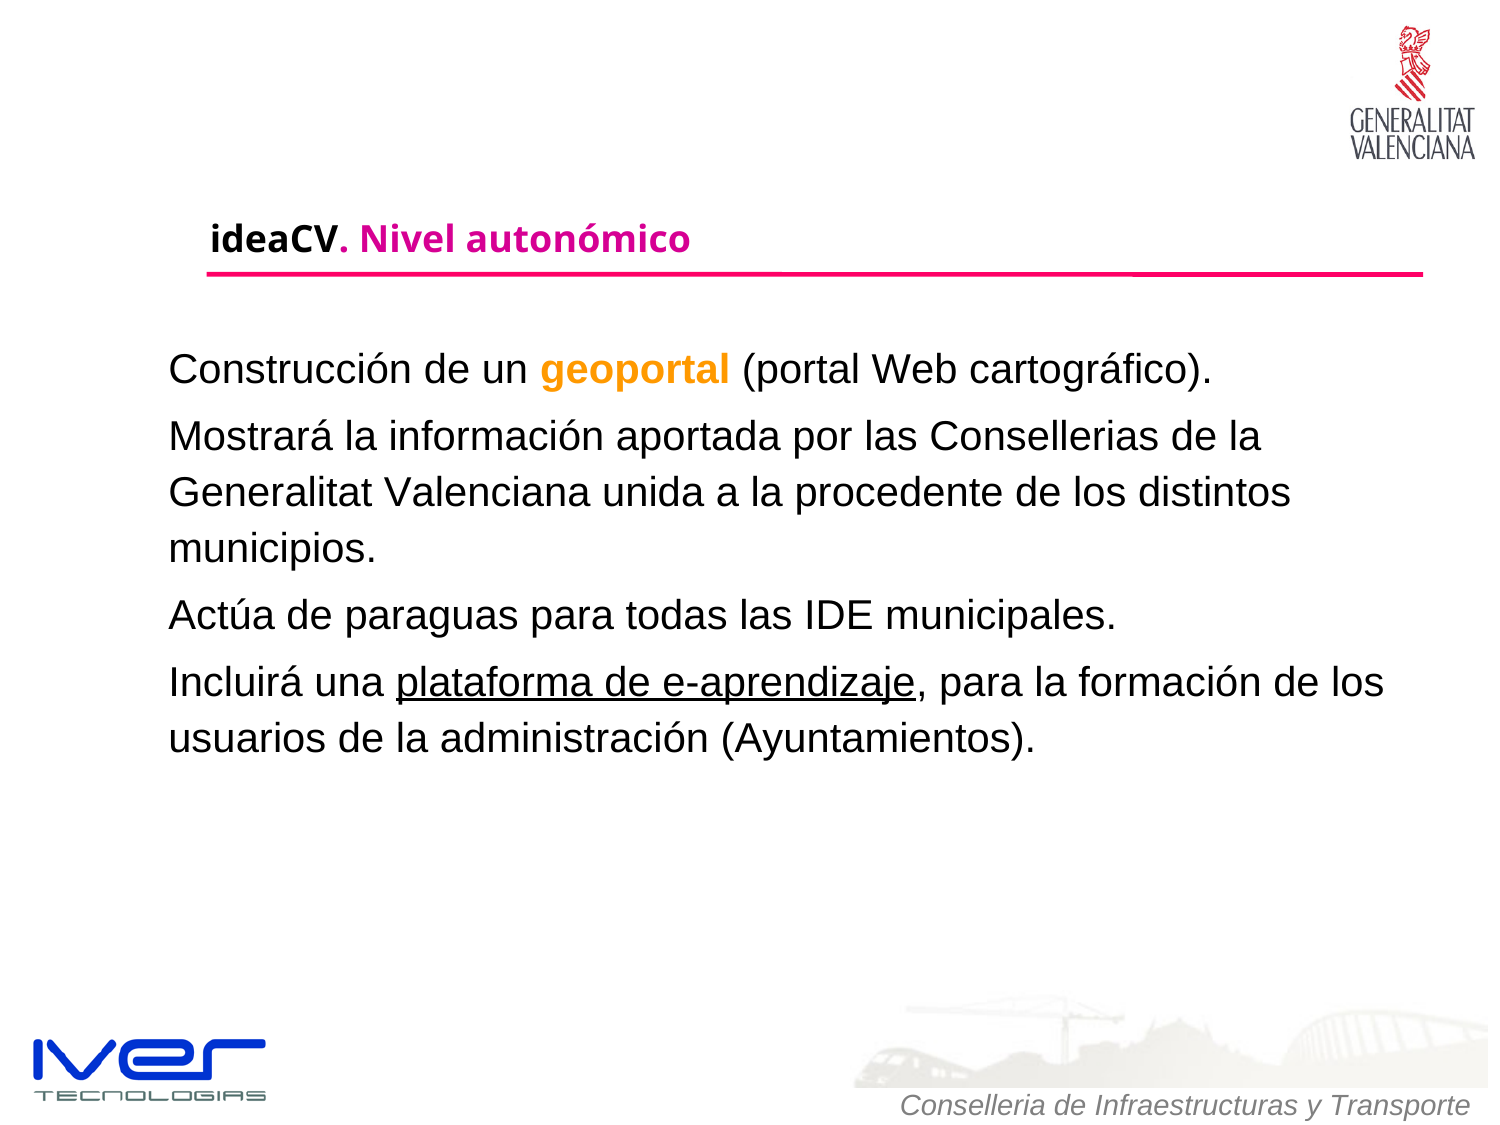

ideaCV. Nivel autonómico
Construcción de un geoportal (portal Web cartográfico).
Mostrará la información aportada por las Consellerias de la Generalitat Valenciana unida a la procedente de los distintos municipios.
Actúa de paraguas para todas las IDE municipales.
Incluirá una plataforma de e-aprendizaje, para la formación de los usuarios de la administración (Ayuntamientos).